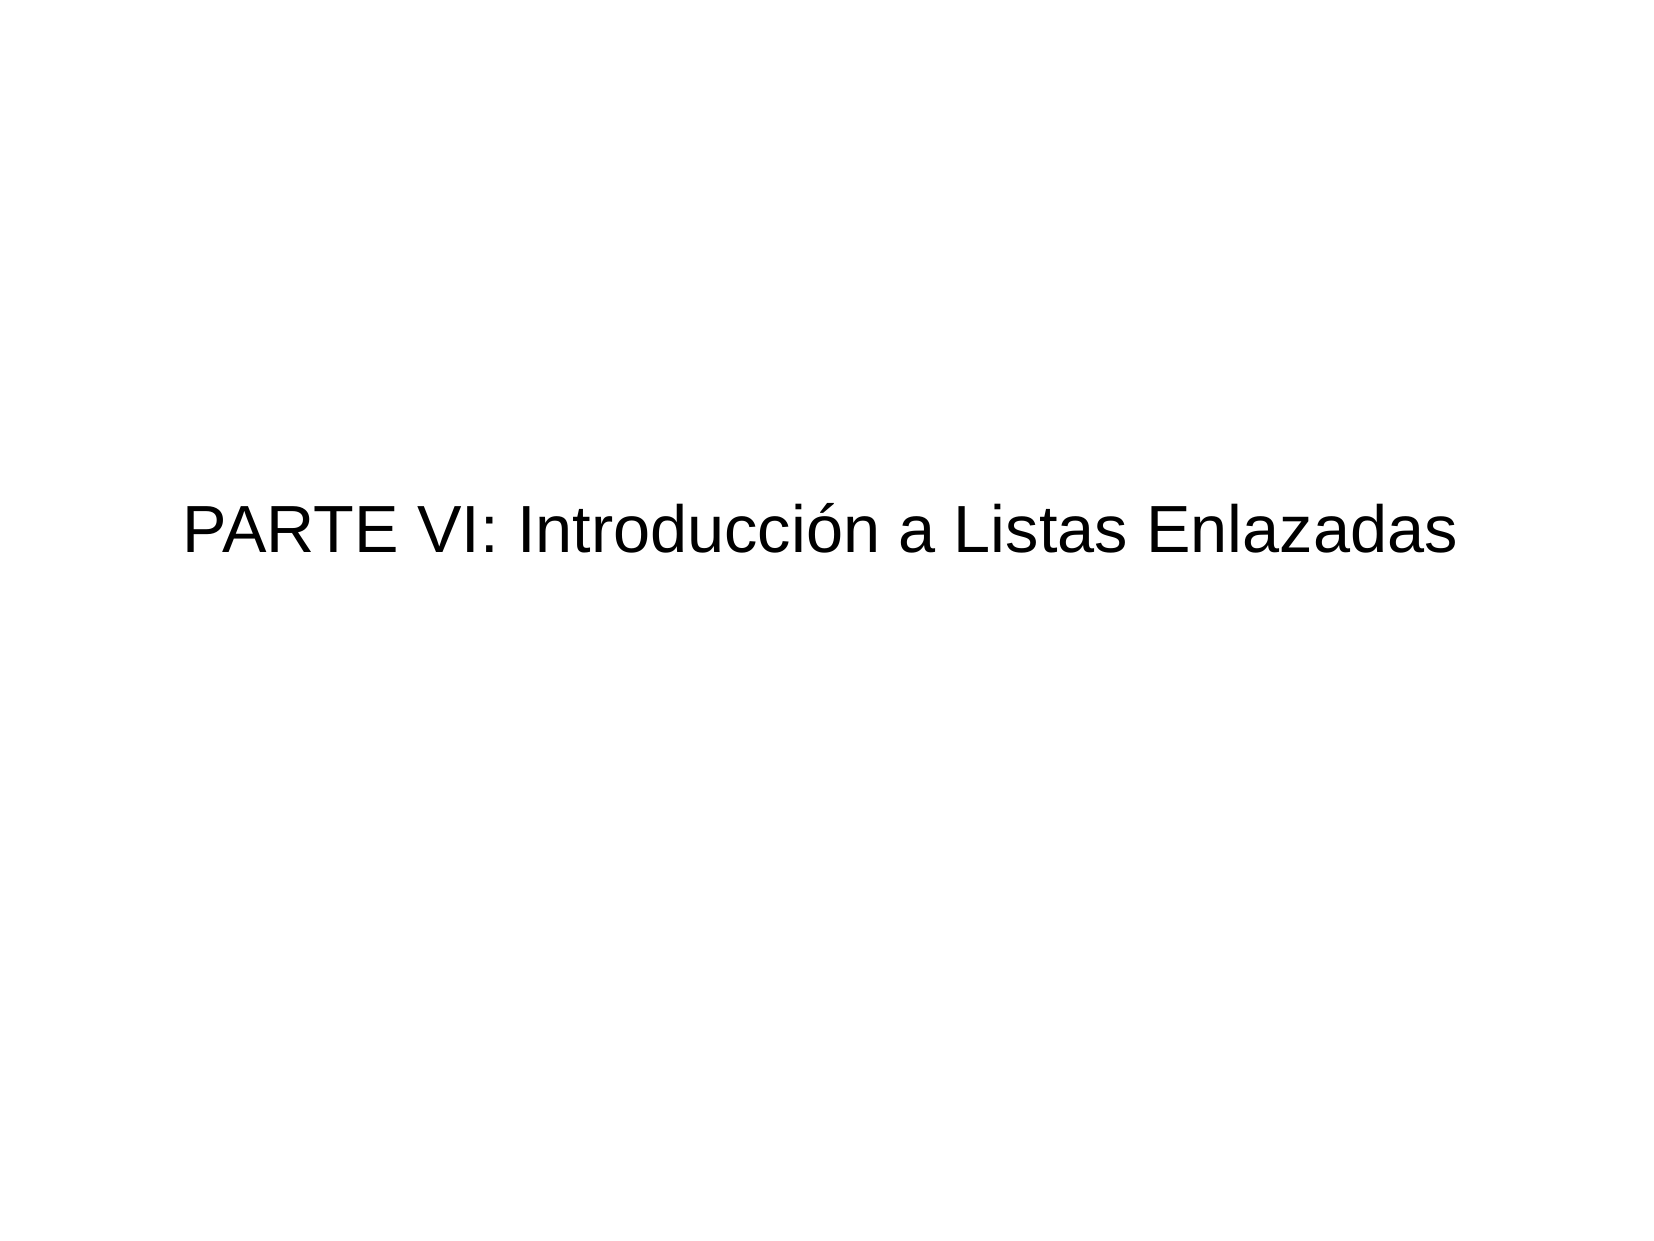

# PARTE VI: Introducción a Listas Enlazadas